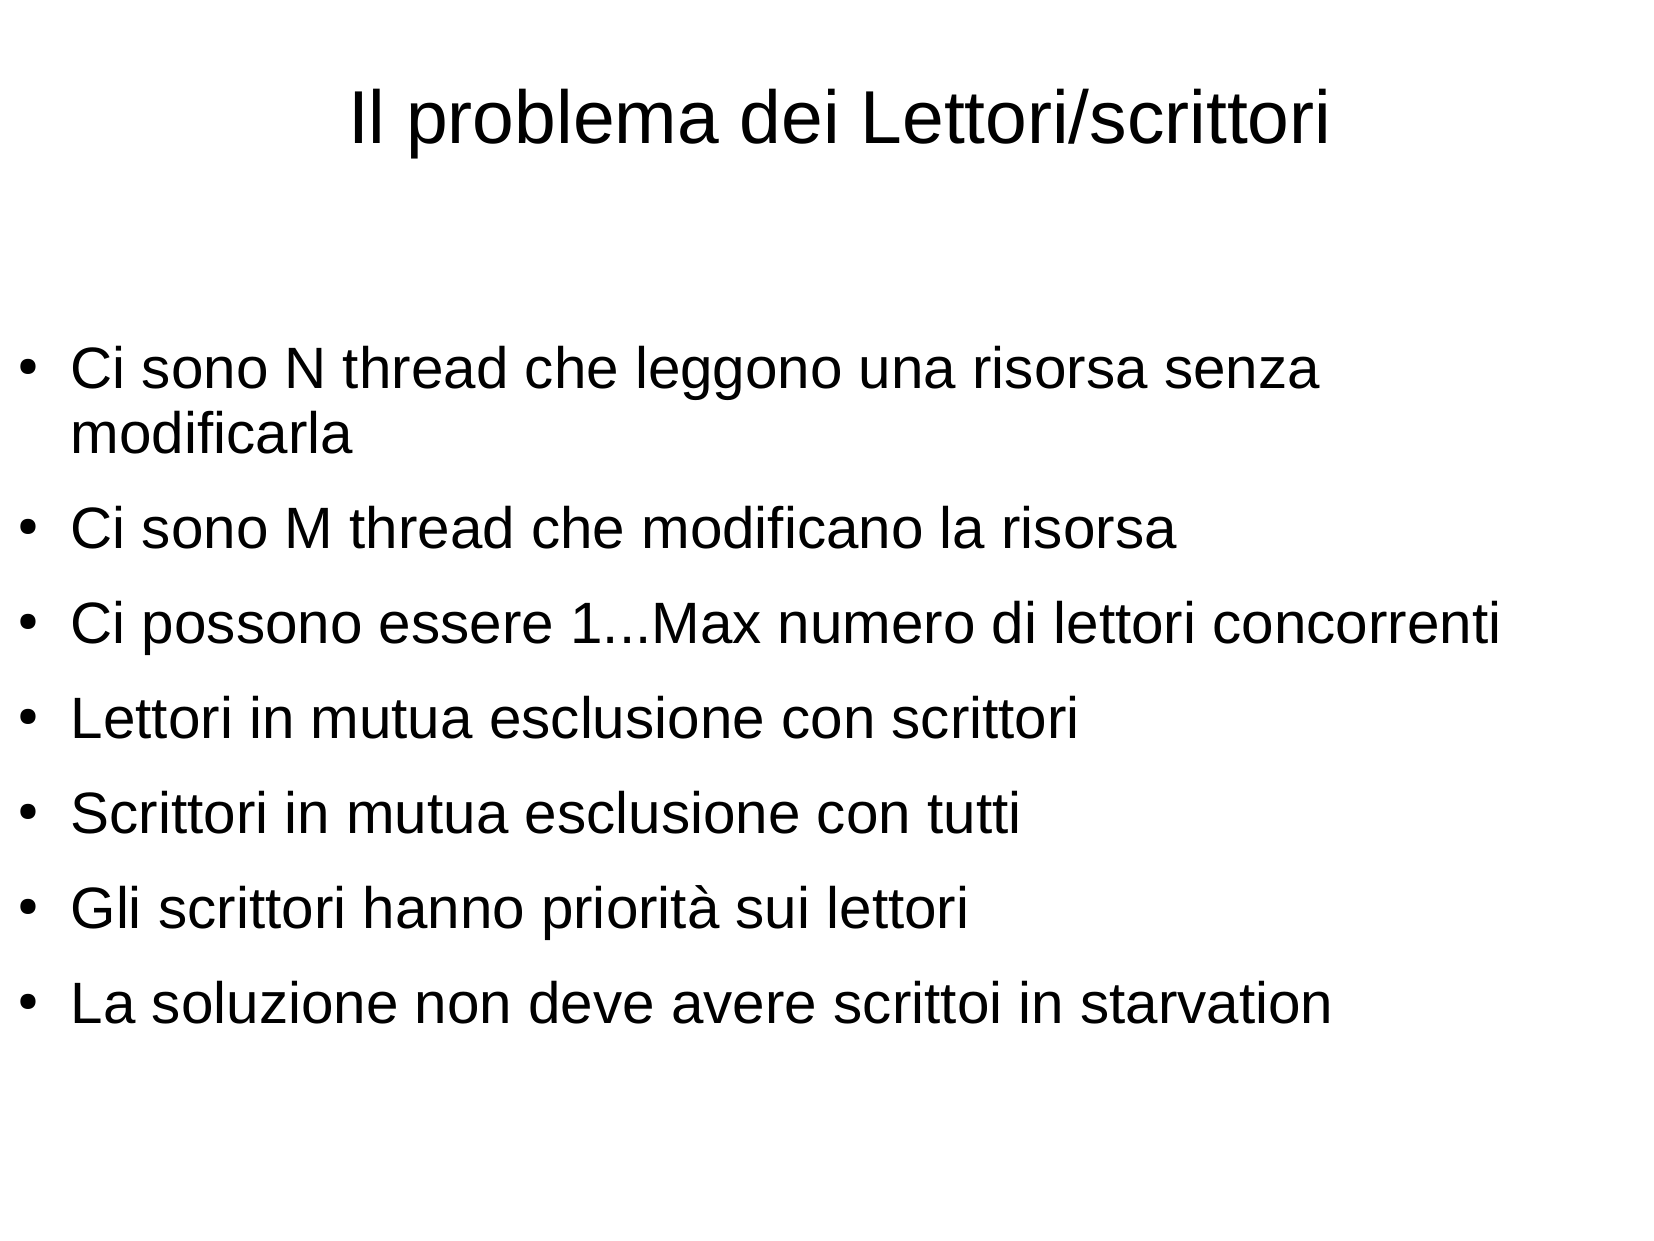

# Il problema dei Lettori/scrittori
Ci sono N thread che leggono una risorsa senza modificarla
Ci sono M thread che modificano la risorsa
Ci possono essere 1...Max numero di lettori concorrenti
Lettori in mutua esclusione con scrittori
Scrittori in mutua esclusione con tutti
Gli scrittori hanno priorità sui lettori
La soluzione non deve avere scrittoi in starvation